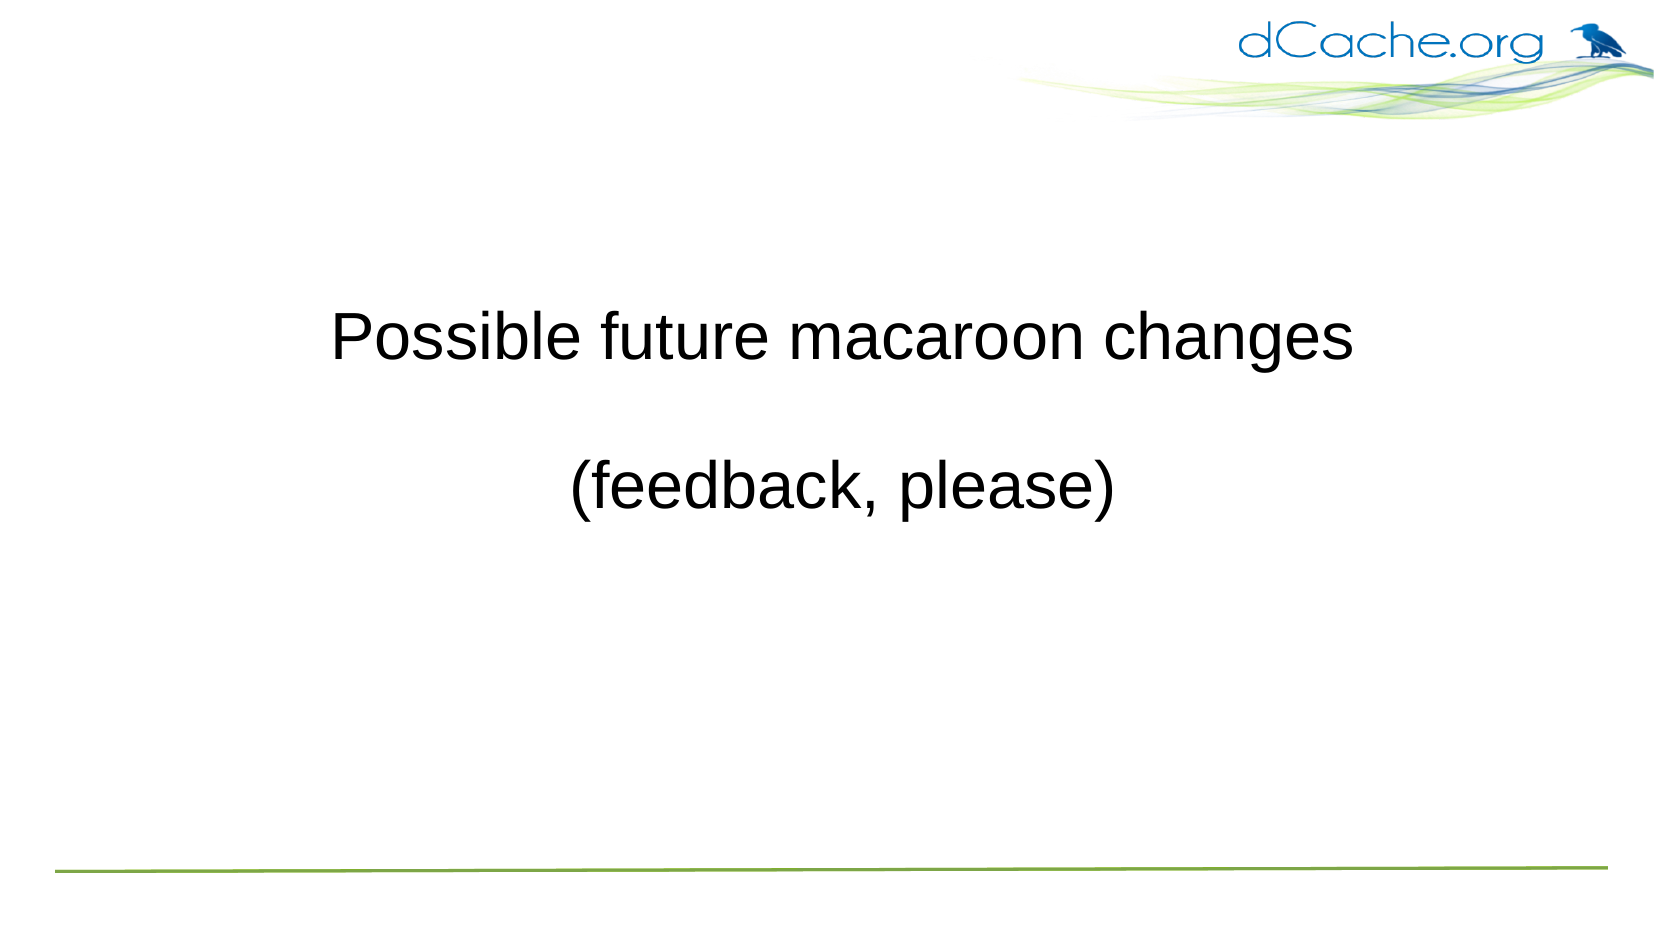

# Possible future macaroon changes
(feedback, please)